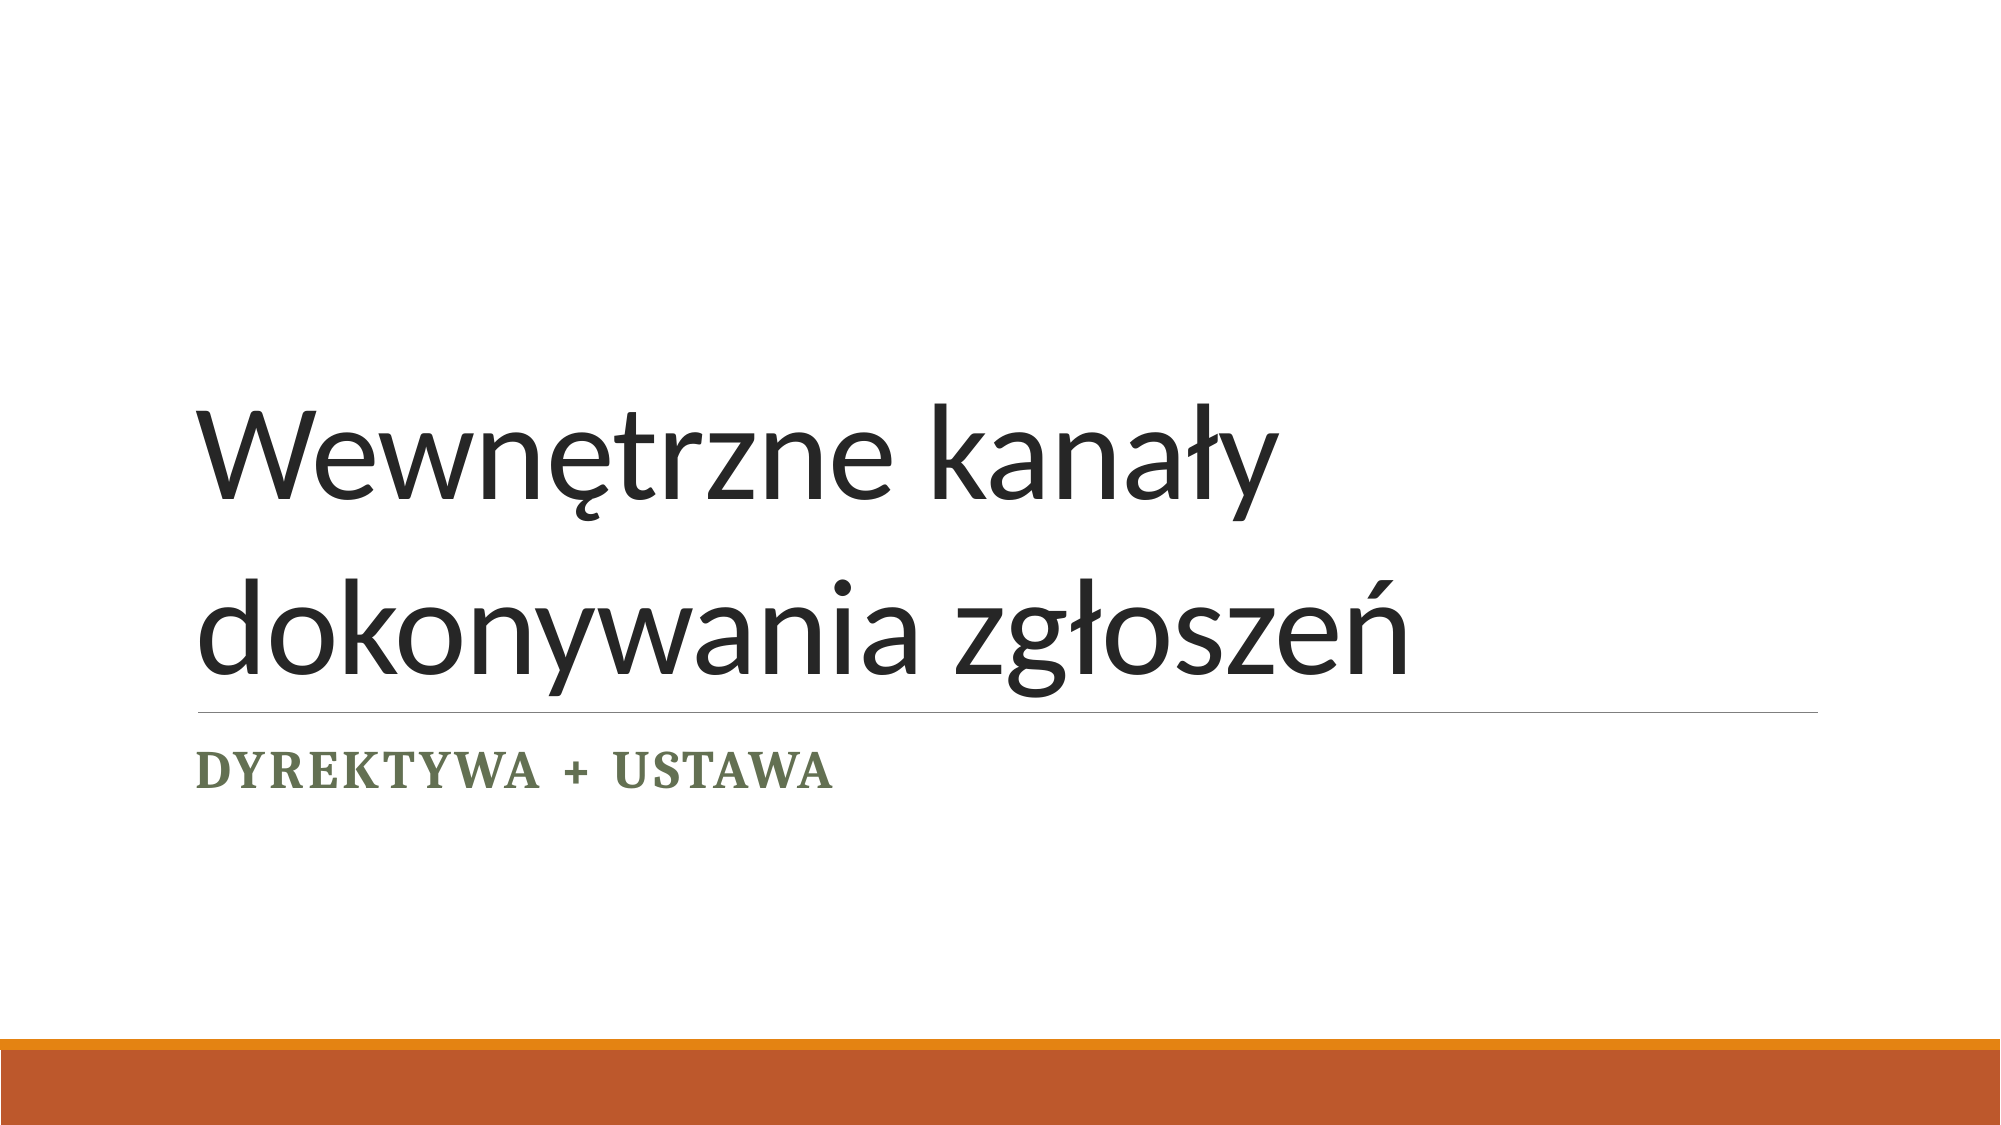

# Wewnętrzne kanały dokonywania zgłoszeń
Dyrektywa + ustawa